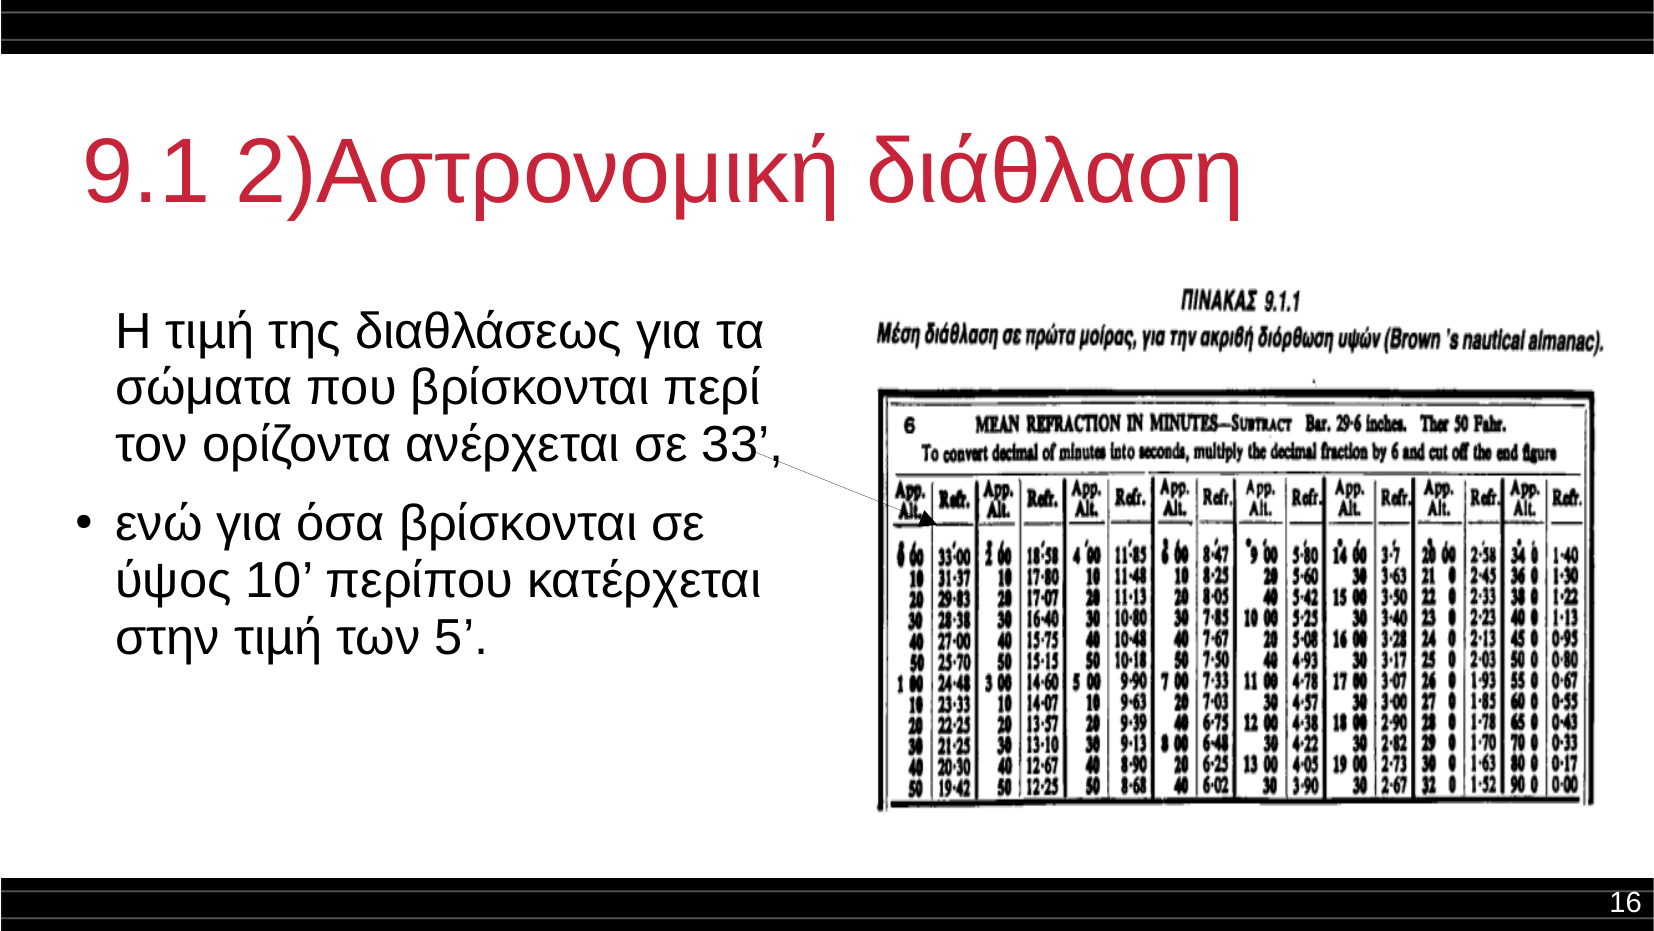

# 9.1 2)Αστρονομική διάθλαση
Η τιµή της διαθλάσεως για τα σώματα που βρίσκονται περί τον ορίζοντα ανέρχεται σε 33’,
ενώ για όσα βρίσκονται σε ύψος 10’ περίπου κατέρχεται στην τιµή των 5’.